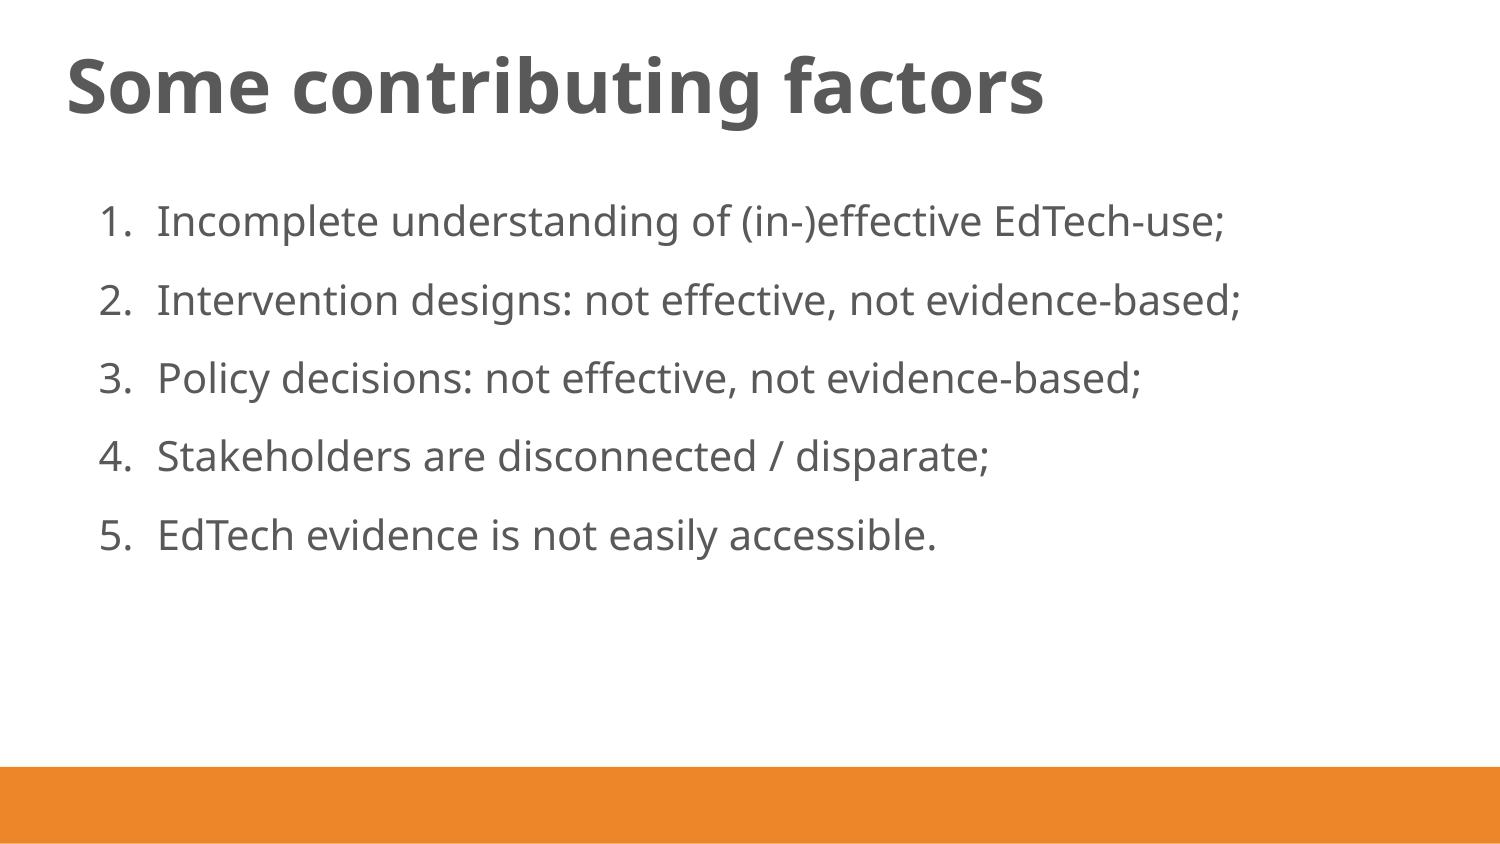

# Some contributing factors
Incomplete understanding of (in-)effective EdTech-use;
Intervention designs: not effective, not evidence-based;
Policy decisions: not effective, not evidence-based;
Stakeholders are disconnected / disparate;
EdTech evidence is not easily accessible.